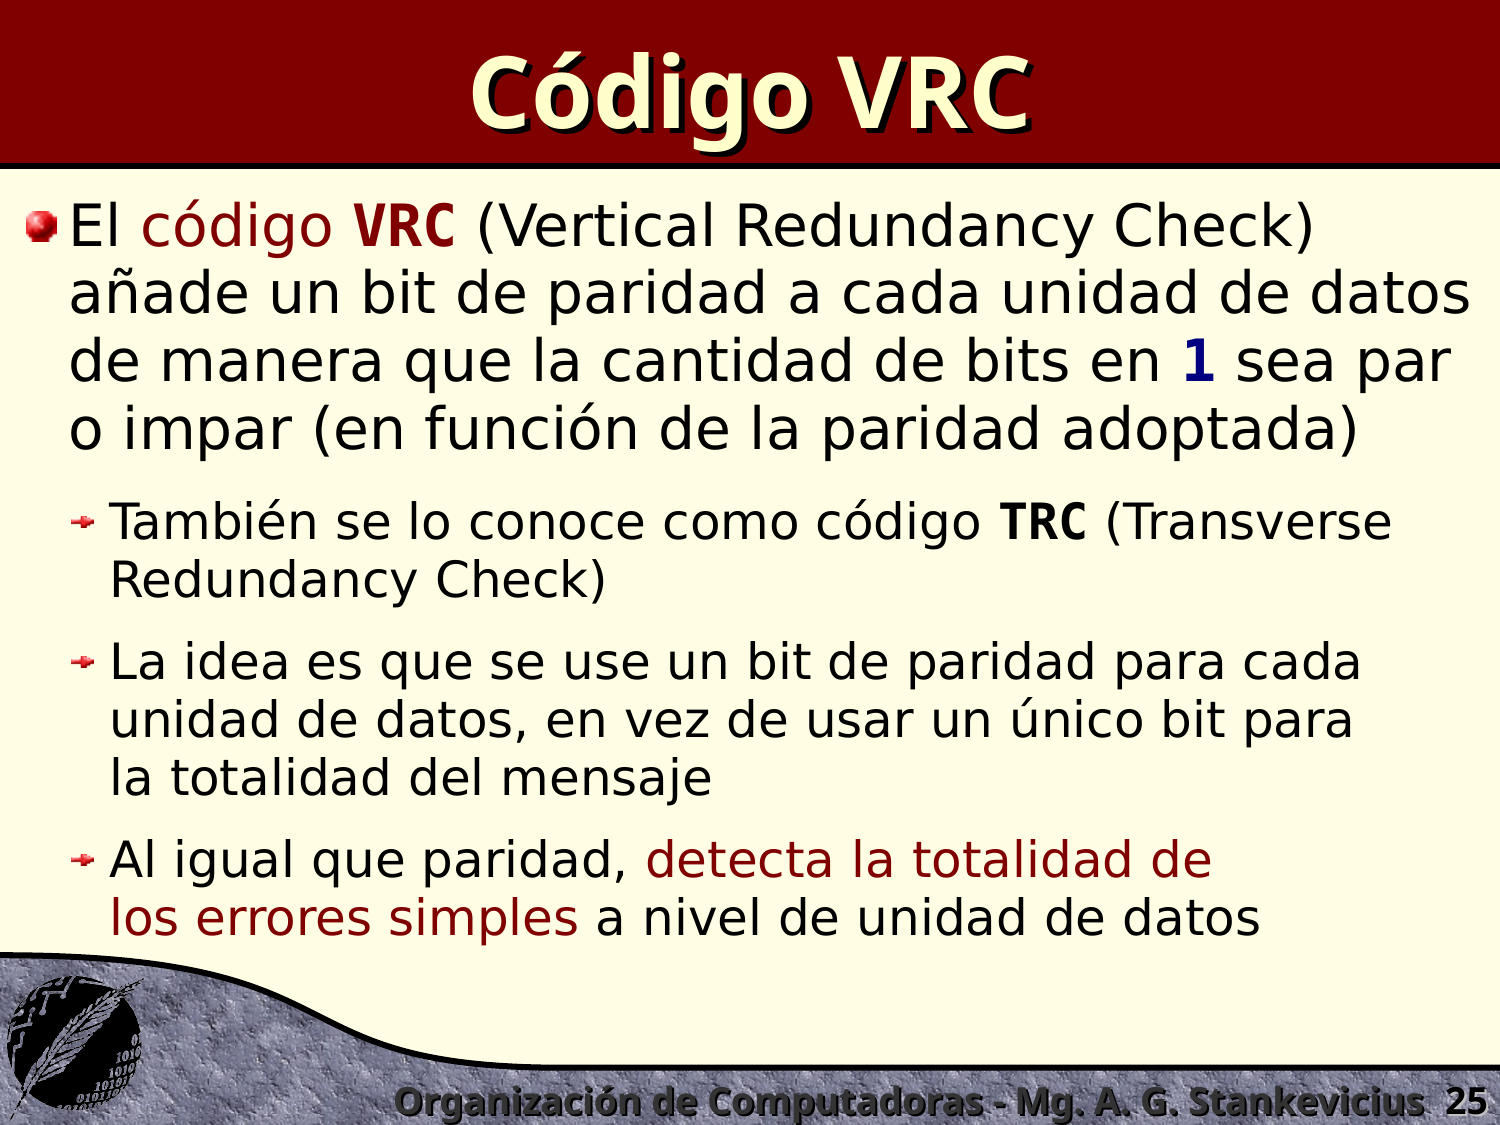

# Código VRC
El código VRC (Vertical Redundancy Check) añade un bit de paridad a cada unidad de datos de manera que la cantidad de bits en 1 sea par o impar (en función de la paridad adoptada)
También se lo conoce como código TRC (Transverse Redundancy Check)
La idea es que se use un bit de paridad para cada unidad de datos, en vez de usar un único bit para
la totalidad del mensaje
Al igual que paridad, detecta la totalidad de
los errores simples a nivel de unidad de datos
25